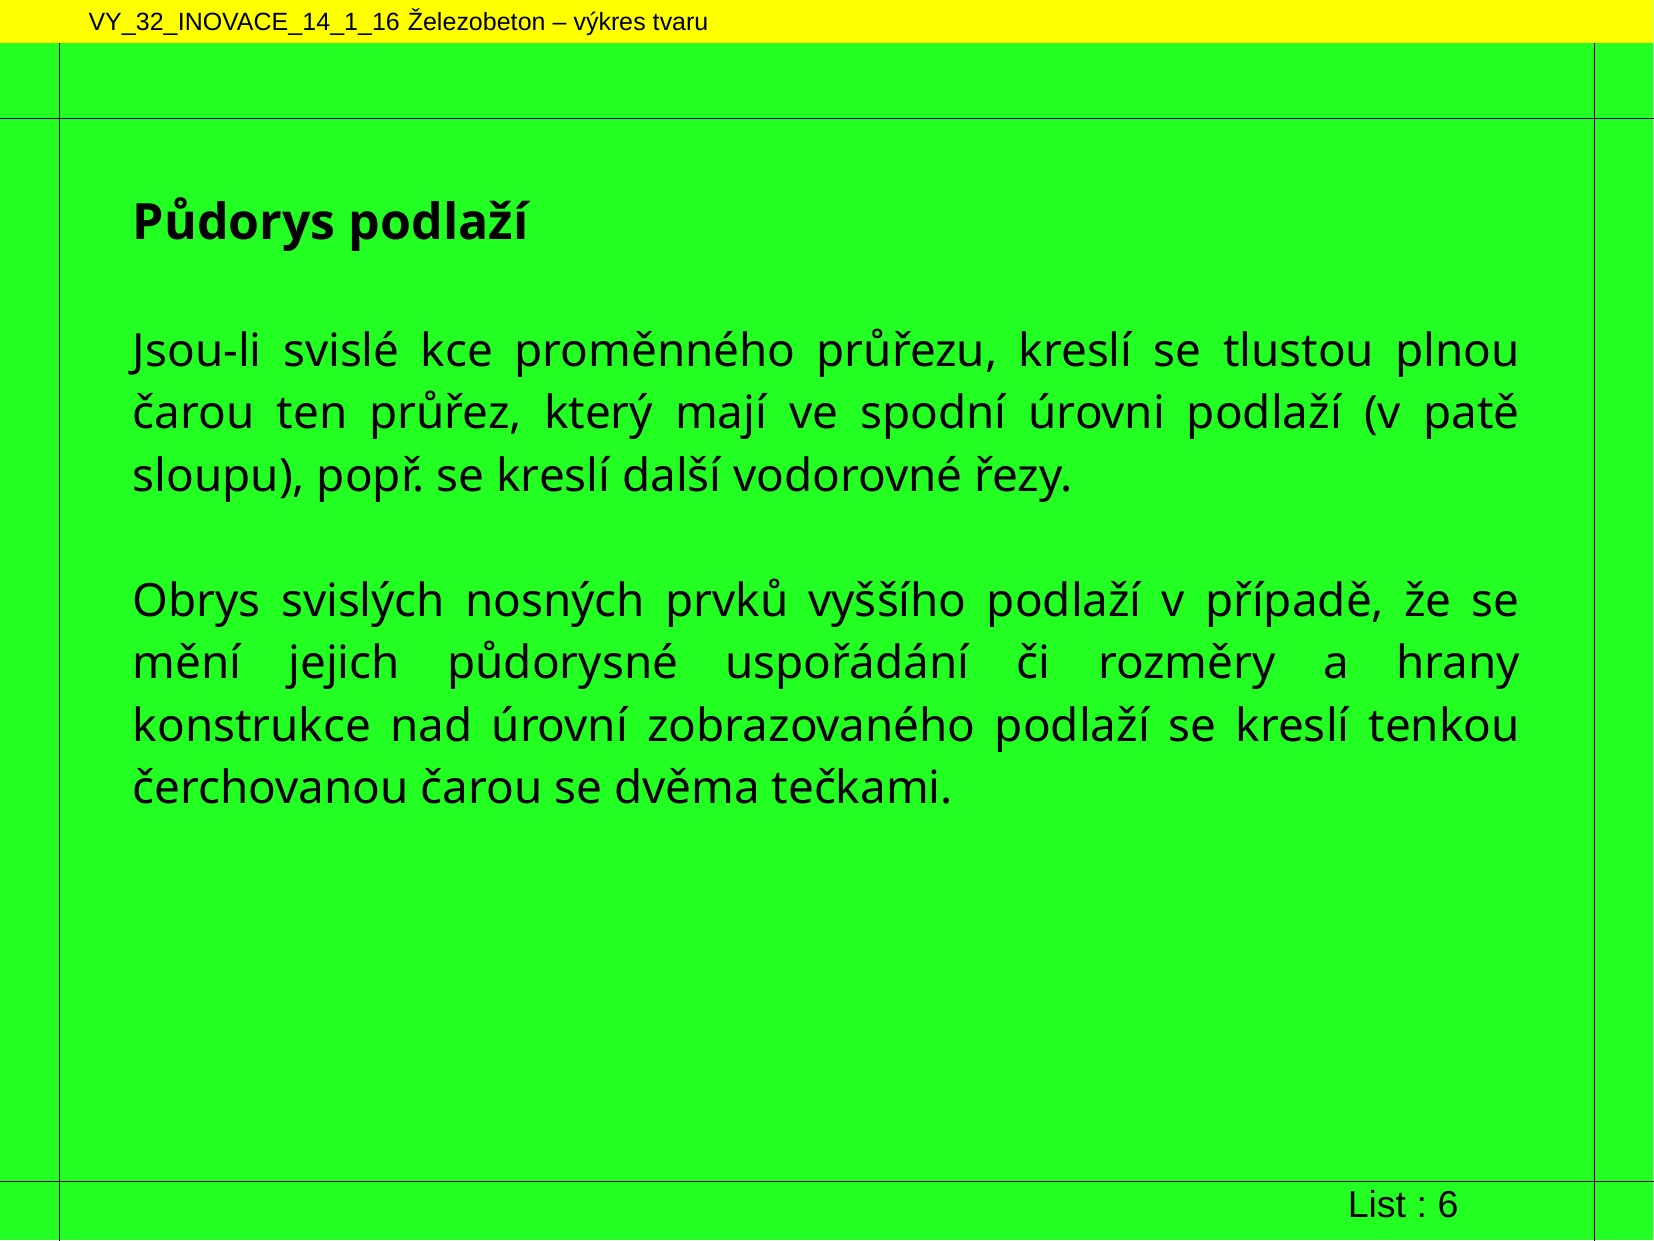

VY_32_INOVACE_14_1_16 Železobeton – výkres tvaru
Půdorys podlaží
Jsou-li svislé kce proměnného průřezu, kreslí se tlustou plnou čarou ten průřez, který mají ve spodní úrovni podlaží (v patě sloupu), popř. se kreslí další vodorovné řezy.
Obrys svislých nosných prvků vyššího podlaží v případě, že se mění jejich půdorysné uspořádání či rozměry a hrany konstrukce nad úrovní zobrazovaného podlaží se kreslí tenkou čerchovanou čarou se dvěma tečkami.
List :